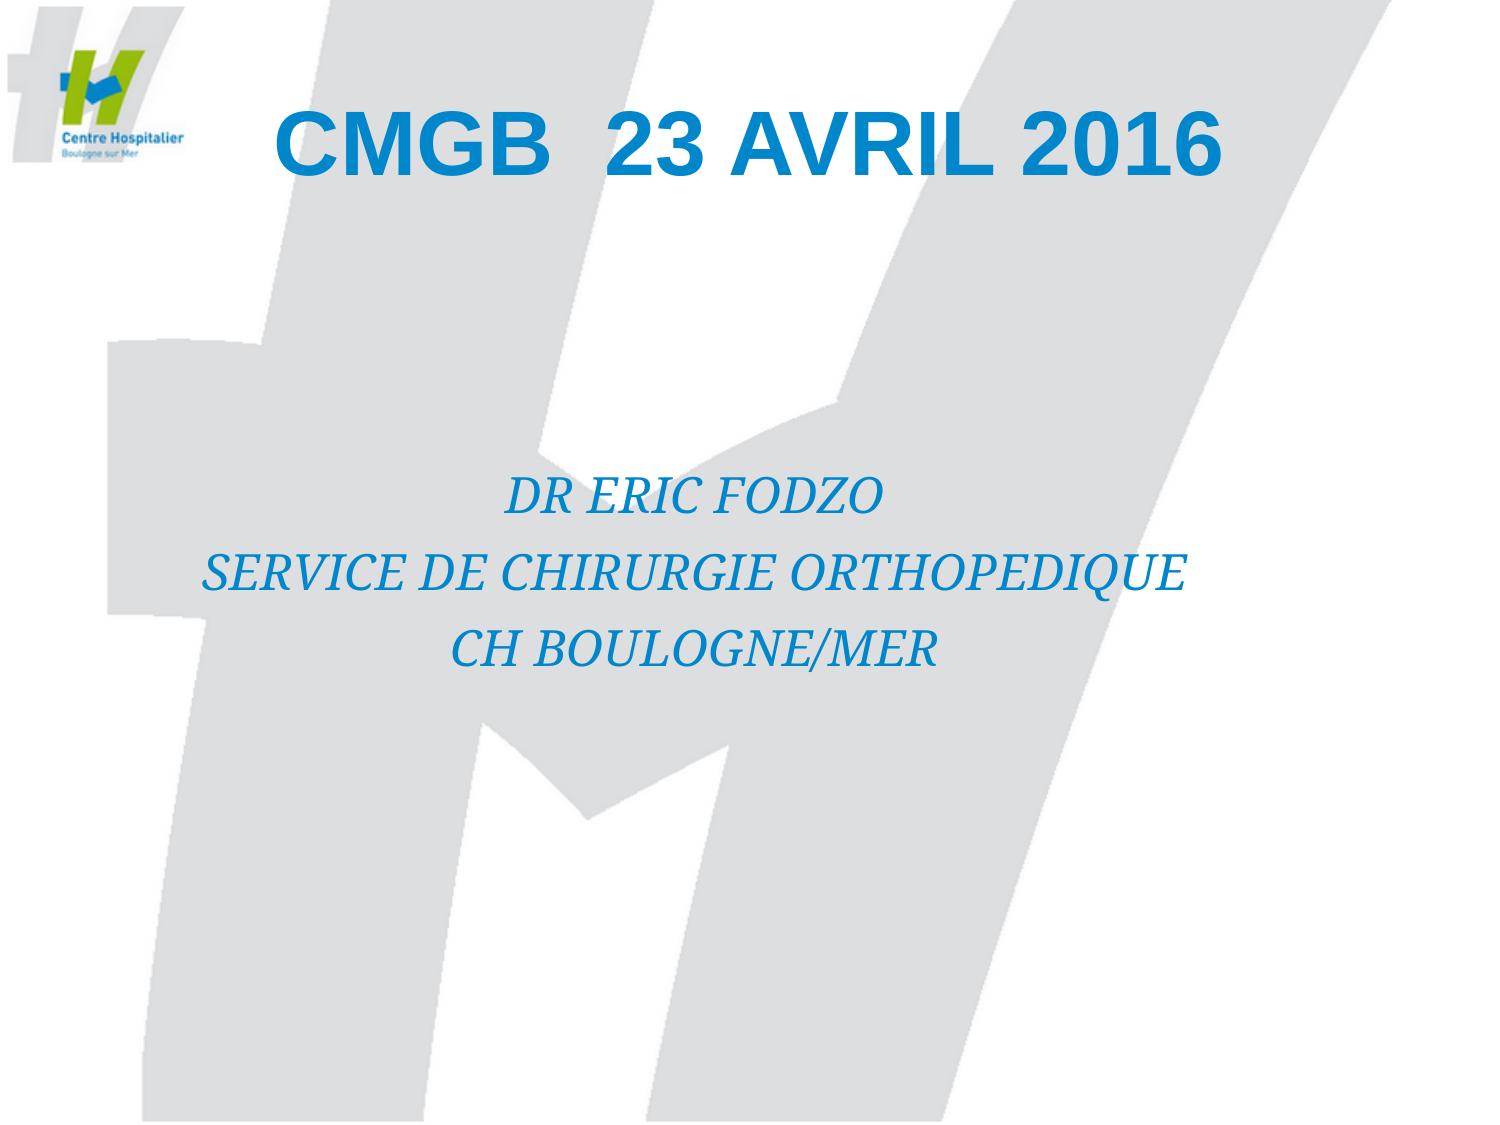

# CMGB 23 AVRIL 2016
DR ERIC FODZO
SERVICE DE CHIRURGIE ORTHOPEDIQUE
CH BOULOGNE/MER